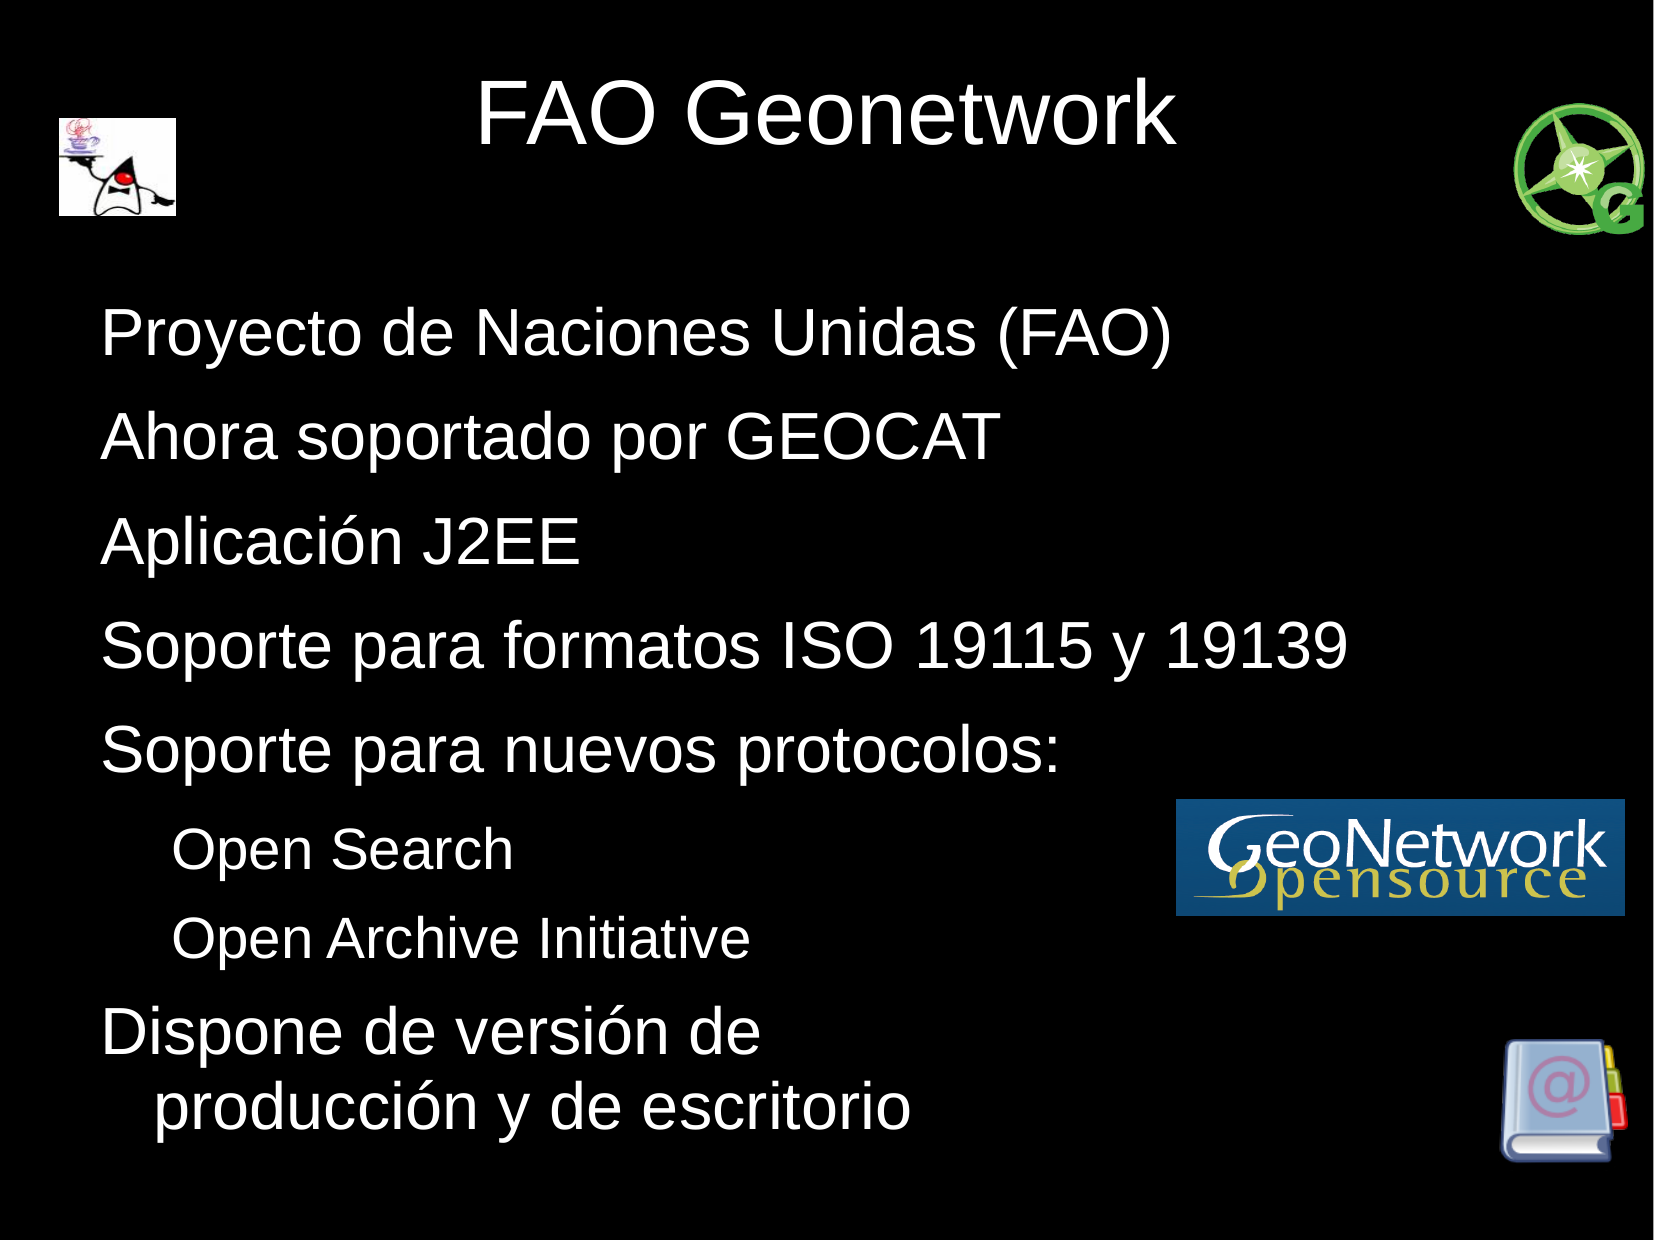

# FAO Geonetwork
Proyecto de Naciones Unidas (FAO)
Ahora soportado por GEOCAT
Aplicación J2EE
Soporte para formatos ISO 19115 y 19139
Soporte para nuevos protocolos:
Open Search
Open Archive Initiative
Dispone de versión de
producción y de escritorio